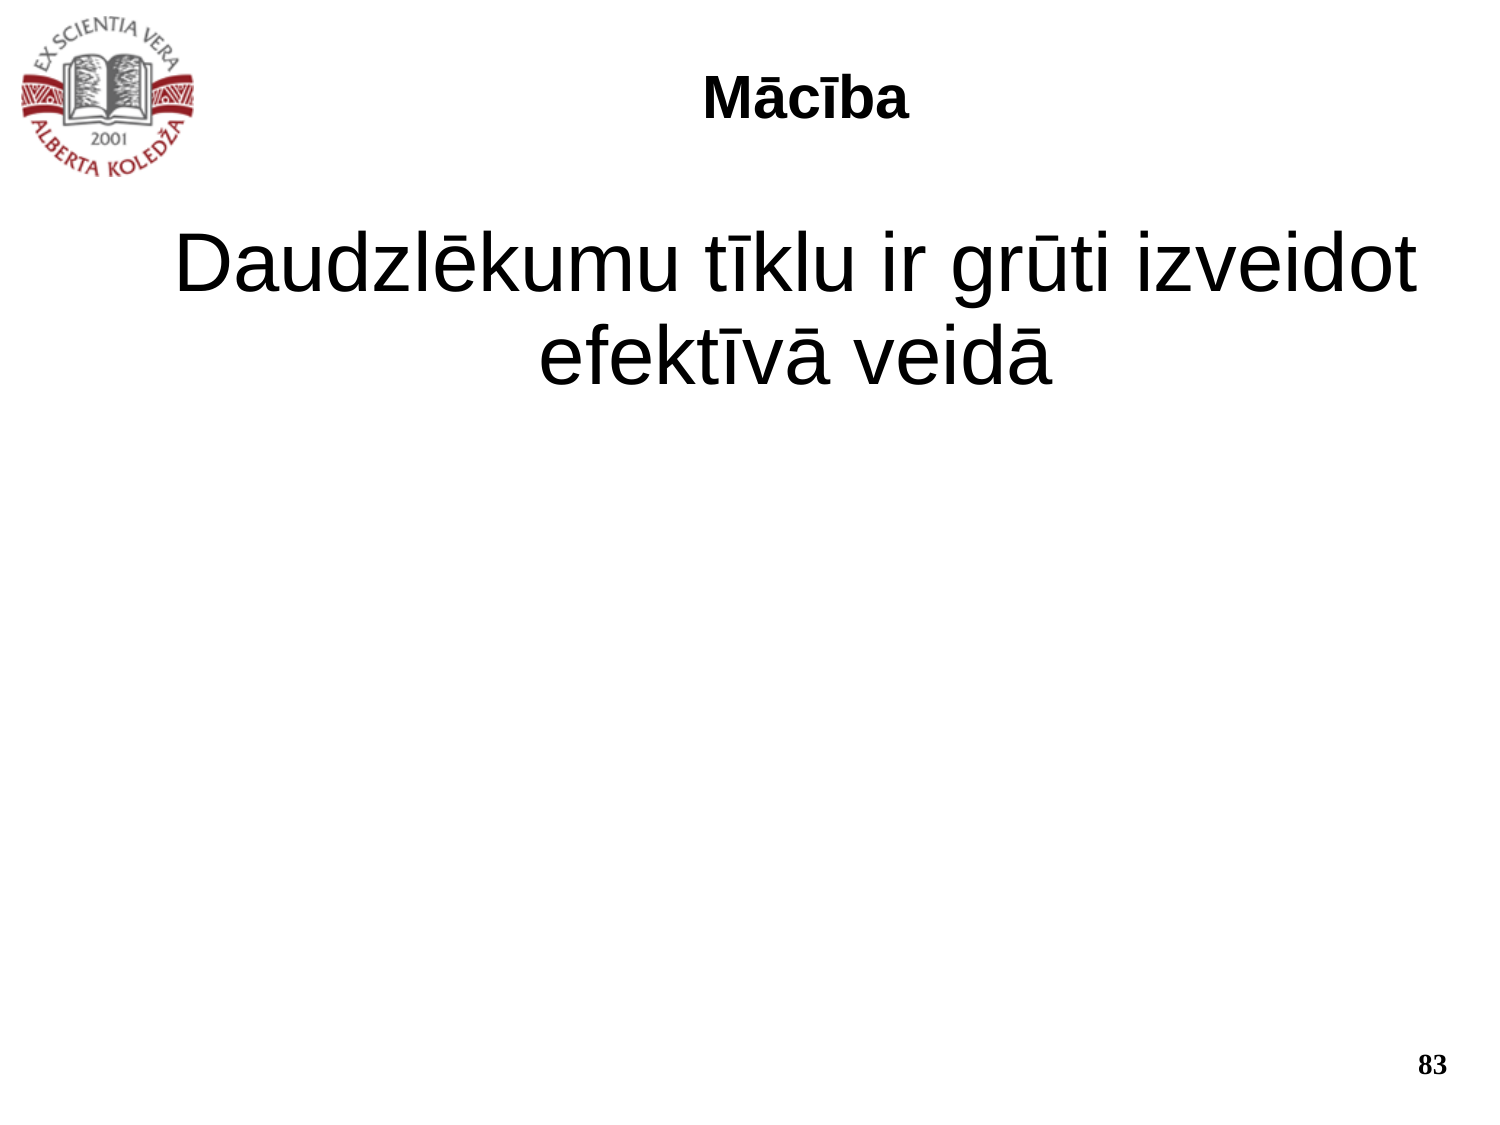

# Mācība
Daudzlēkumu tīklu ir grūti izveidot efektīvā veidā